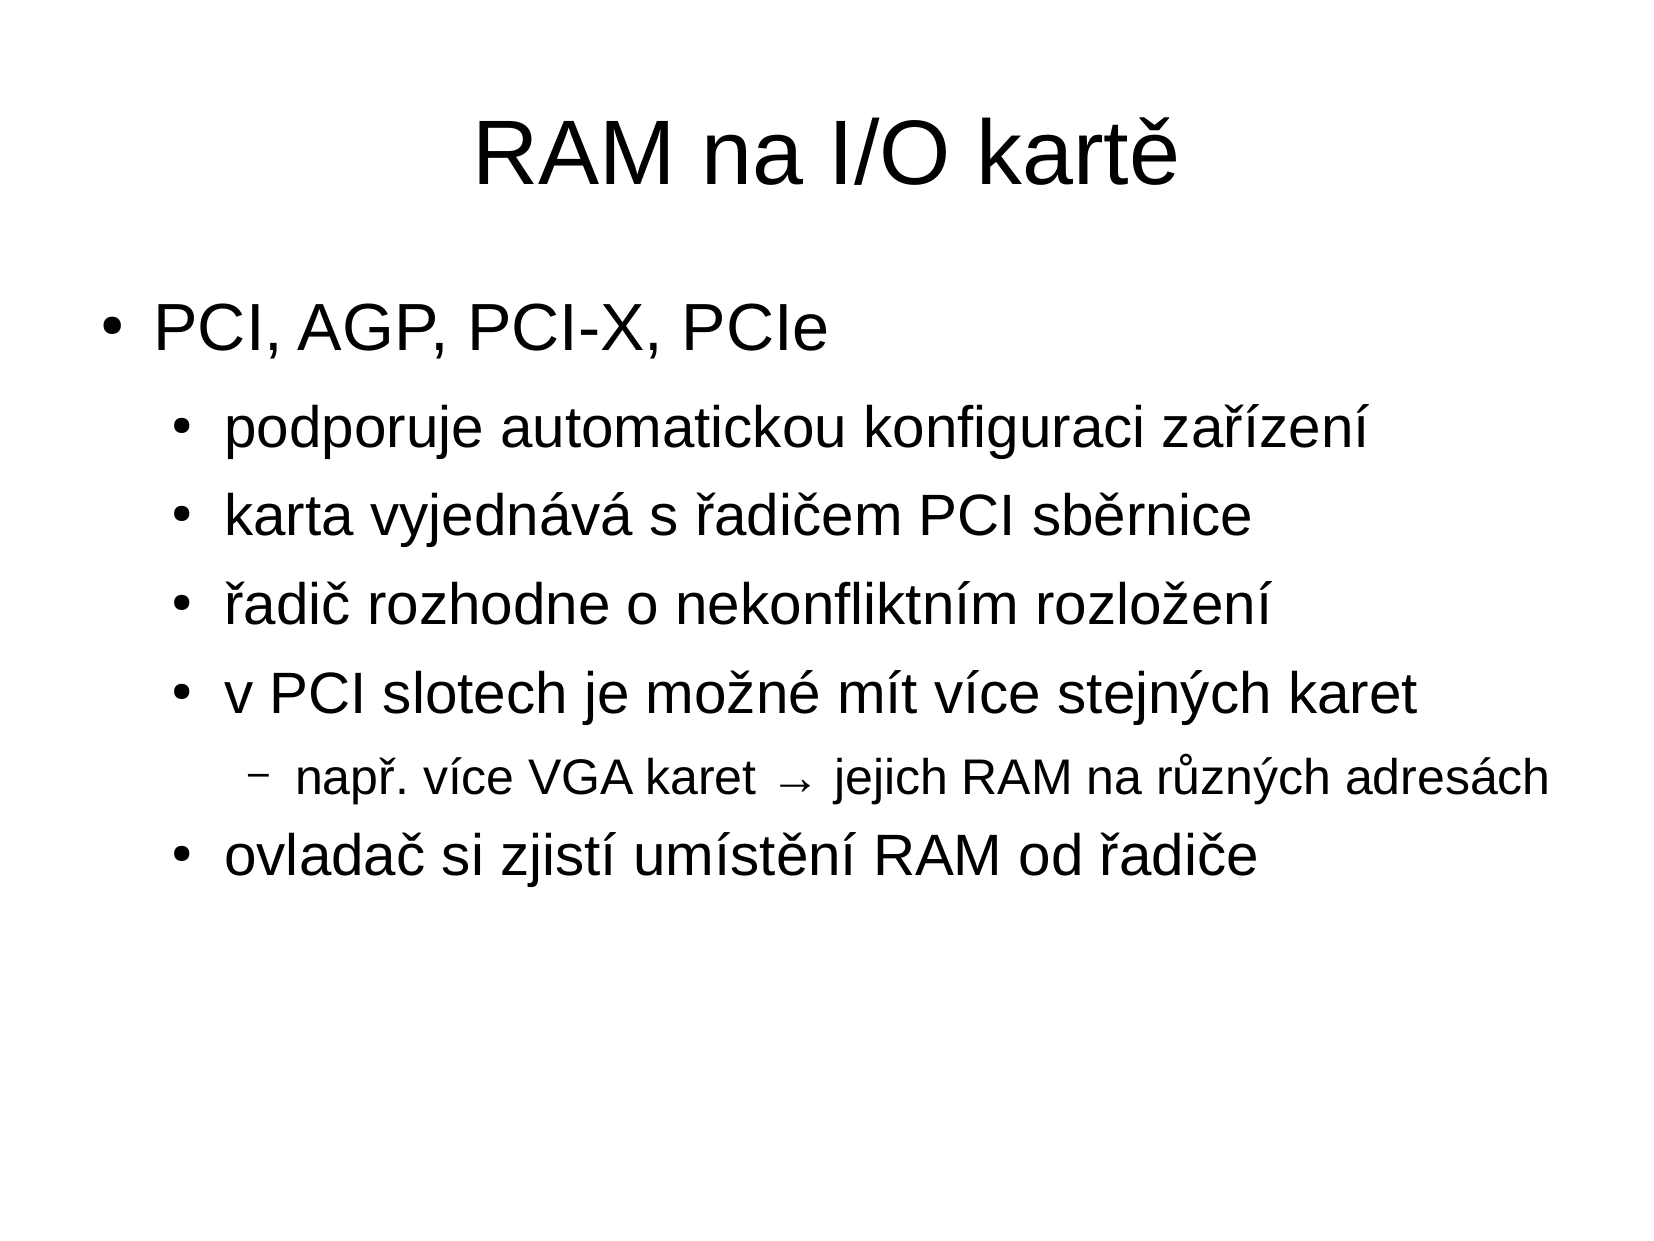

# RAM na I/O kartě
PCI, AGP, PCI-X, PCIe
podporuje automatickou konfiguraci zařízení
karta vyjednává s řadičem PCI sběrnice
řadič rozhodne o nekonfliktním rozložení
v PCI slotech je možné mít více stejných karet
např. více VGA karet → jejich RAM na různých adresách
ovladač si zjistí umístění RAM od řadiče